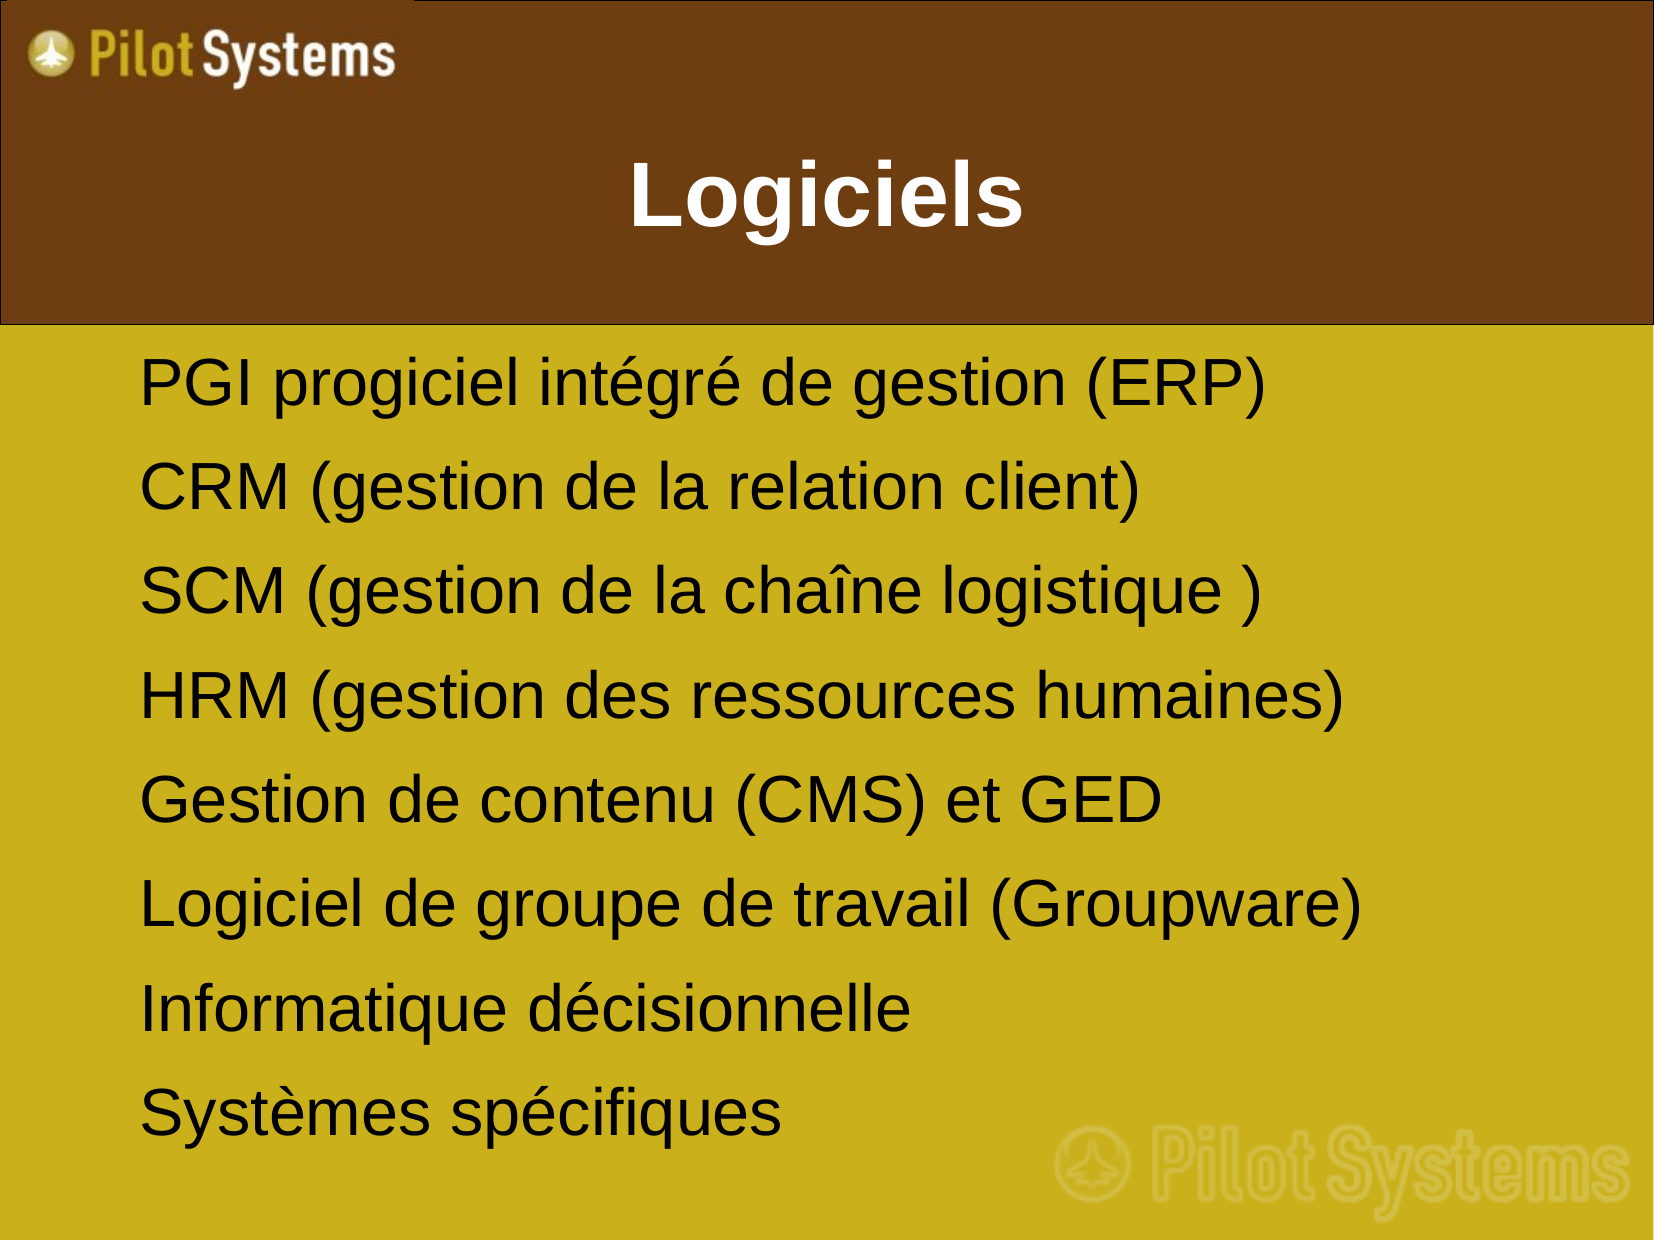

# Logiciels
PGI progiciel intégré de gestion (ERP)
CRM (gestion de la relation client)
SCM (gestion de la chaîne logistique )
HRM (gestion des ressources humaines)
Gestion de contenu (CMS) et GED
Logiciel de groupe de travail (Groupware)
Informatique décisionnelle
Systèmes spécifiques